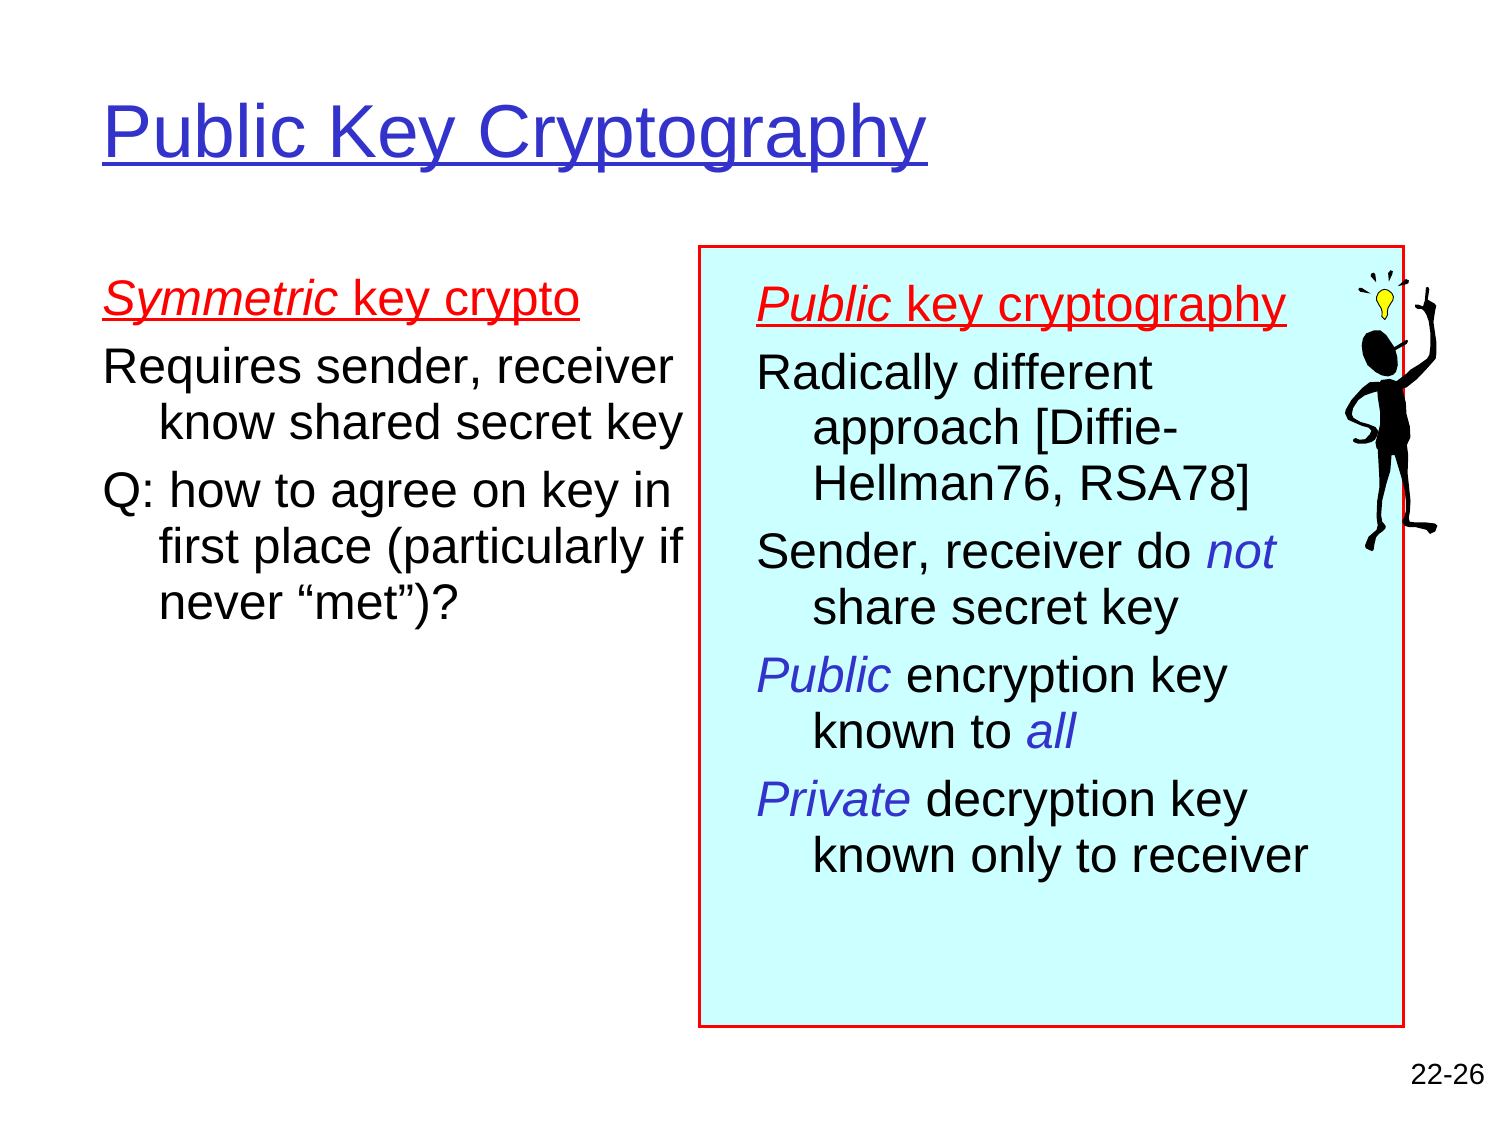

# Public Key Cryptography
Symmetric key crypto
Requires sender, receiver know shared secret key
Q: how to agree on key in first place (particularly if never “met”)?
Public key cryptography
Radically different approach [Diffie-Hellman76, RSA78]
Sender, receiver do not share secret key
Public encryption key known to all
Private decryption key known only to receiver
26